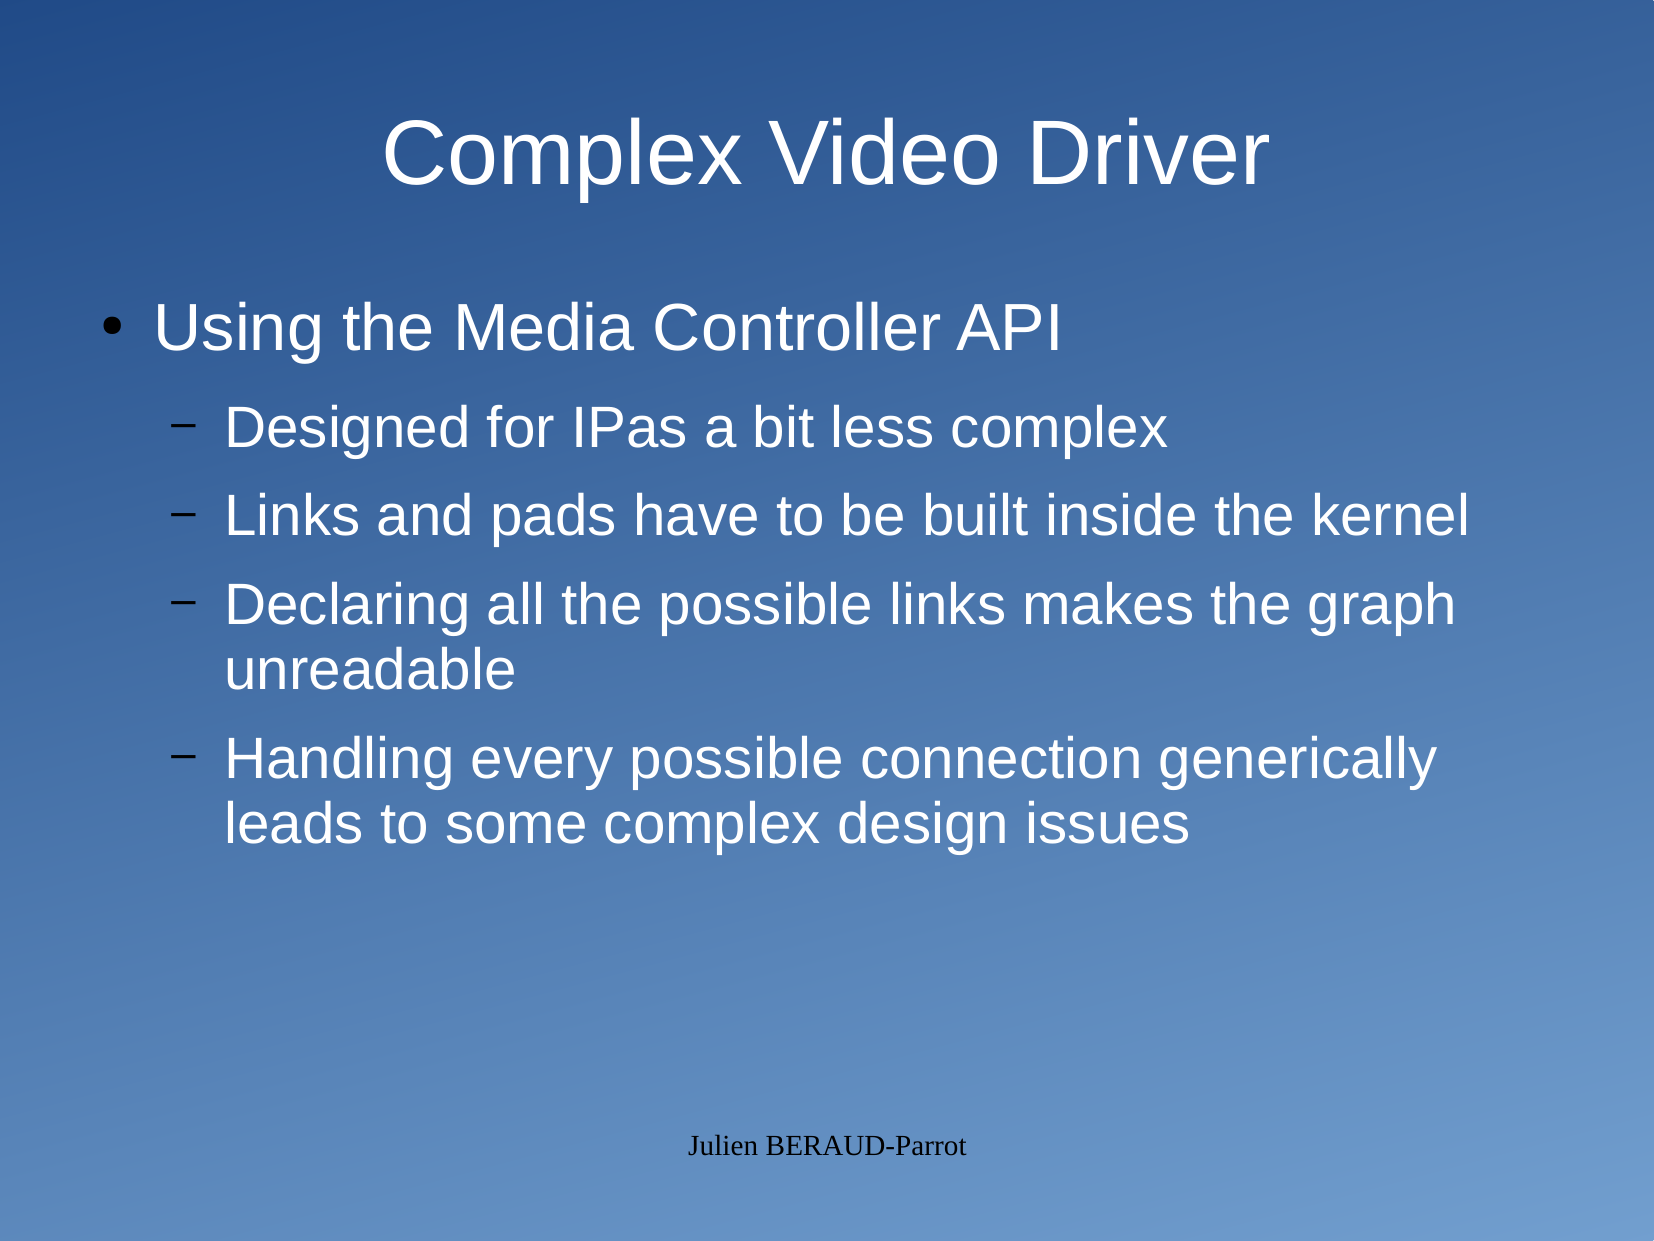

# Complex Video Driver
Using the Media Controller API
Designed for IPas a bit less complex
Links and pads have to be built inside the kernel
Declaring all the possible links makes the graph unreadable
Handling every possible connection generically leads to some complex design issues
Julien BERAUD-Parrot